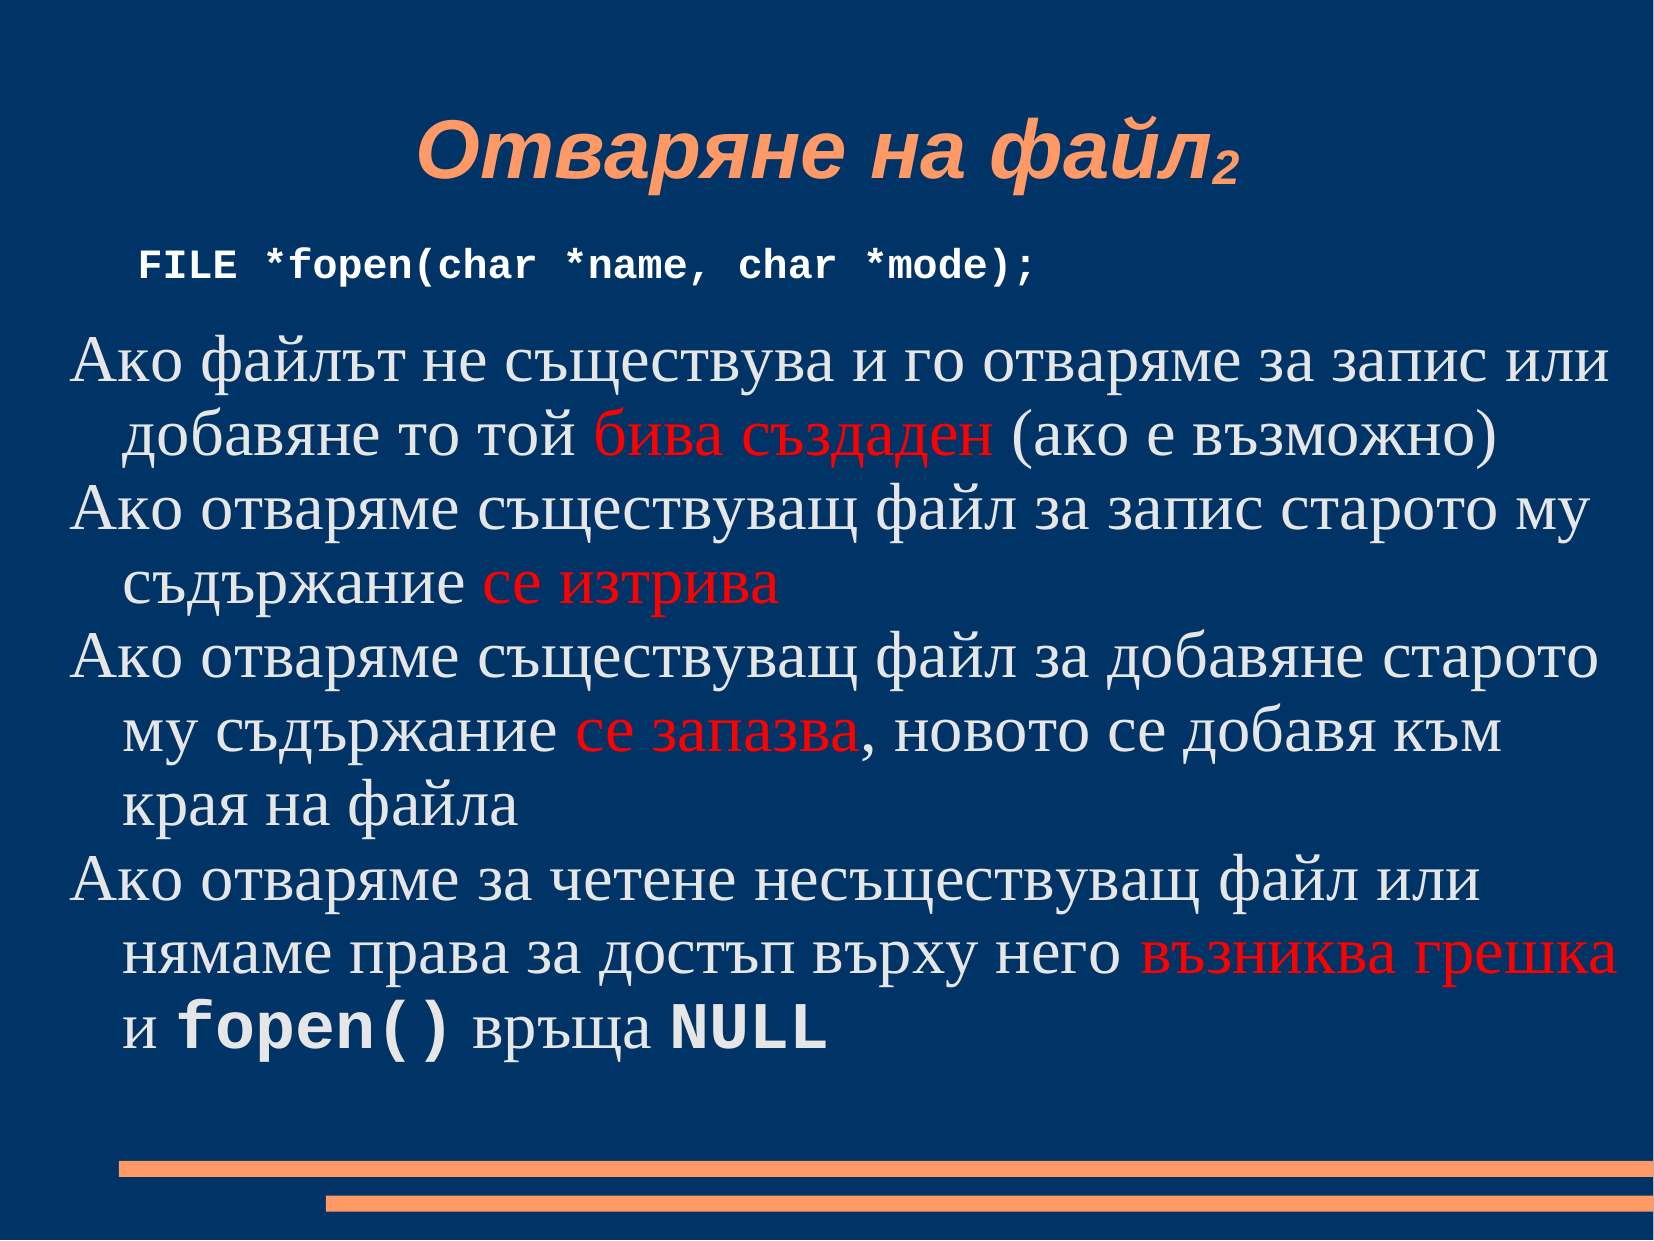

# Отваряне на файл2
FILE *fopen(char *name, char *mode);
Ако файлът не съществува и го отваряме за запис или добавяне то той бива създаден (ако е възможно)
Ако отваряме съществуващ файл за запис старото му съдържание се изтрива
Ако отваряме съществуващ файл за добавяне старото му съдържание се запазва, новото се добавя към края на файла
Ако отваряме за четене несъществуващ файл или нямаме права за достъп върху него възниква грешка и fopen() връща NULL